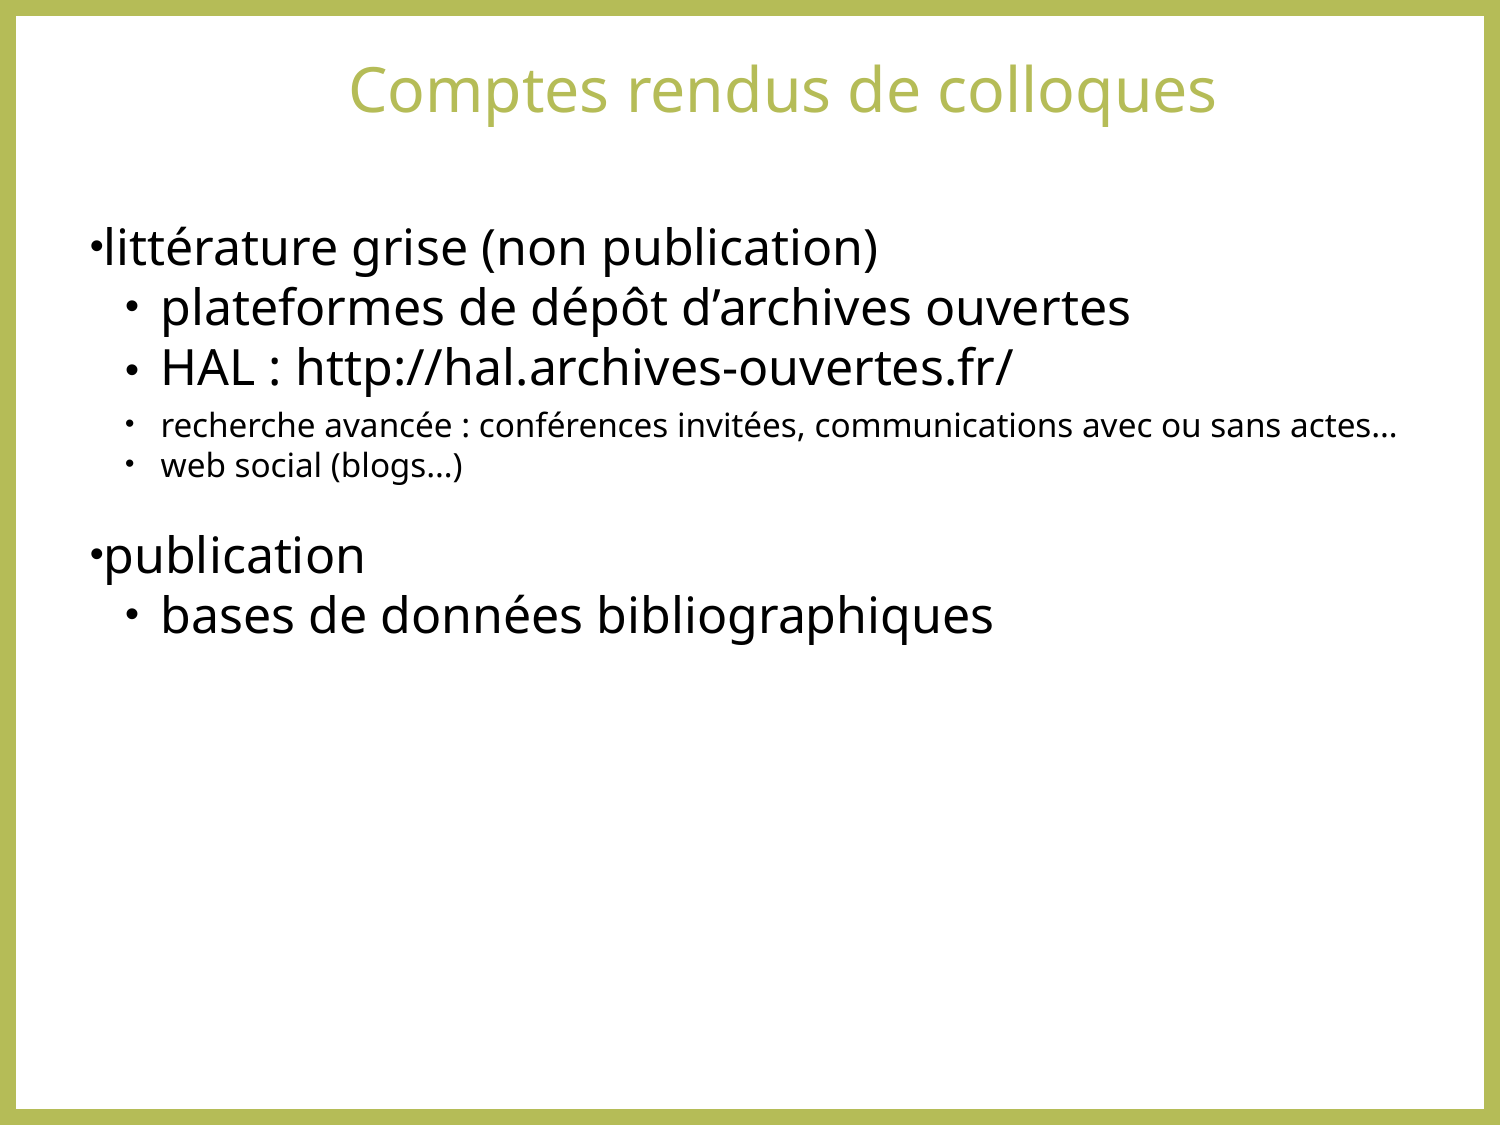

Comptes rendus de colloques
littérature grise (non publication)
plateformes de dépôt d’archives ouvertes
HAL : http://hal.archives-ouvertes.fr/
recherche avancée : conférences invitées, communications avec ou sans actes…
web social (blogs…)
publication
bases de données bibliographiques